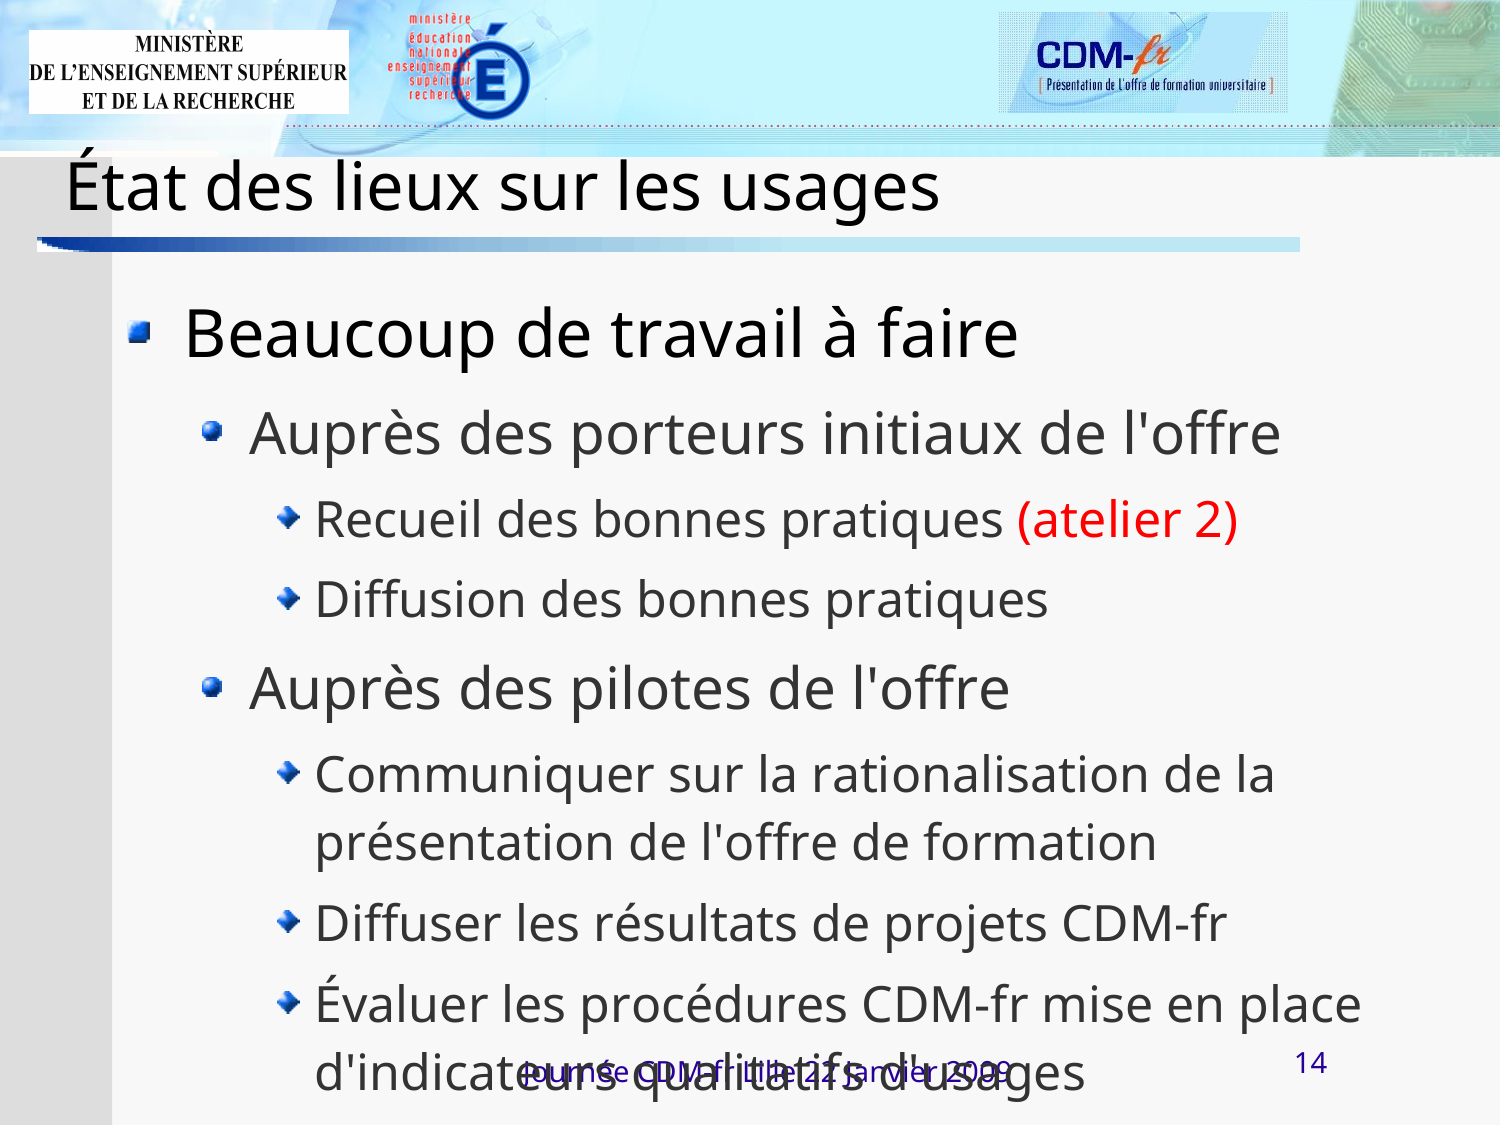

# État des lieux sur les usages
Beaucoup de travail à faire
Auprès des porteurs initiaux de l'offre
Recueil des bonnes pratiques (atelier 2)
Diffusion des bonnes pratiques
Auprès des pilotes de l'offre
Communiquer sur la rationalisation de la présentation de l'offre de formation
Diffuser les résultats de projets CDM-fr
Évaluer les procédures CDM-fr mise en place d'indicateurs qualitatifs d'usages
Journée C2i-1, Paris 16 déc 2004
14